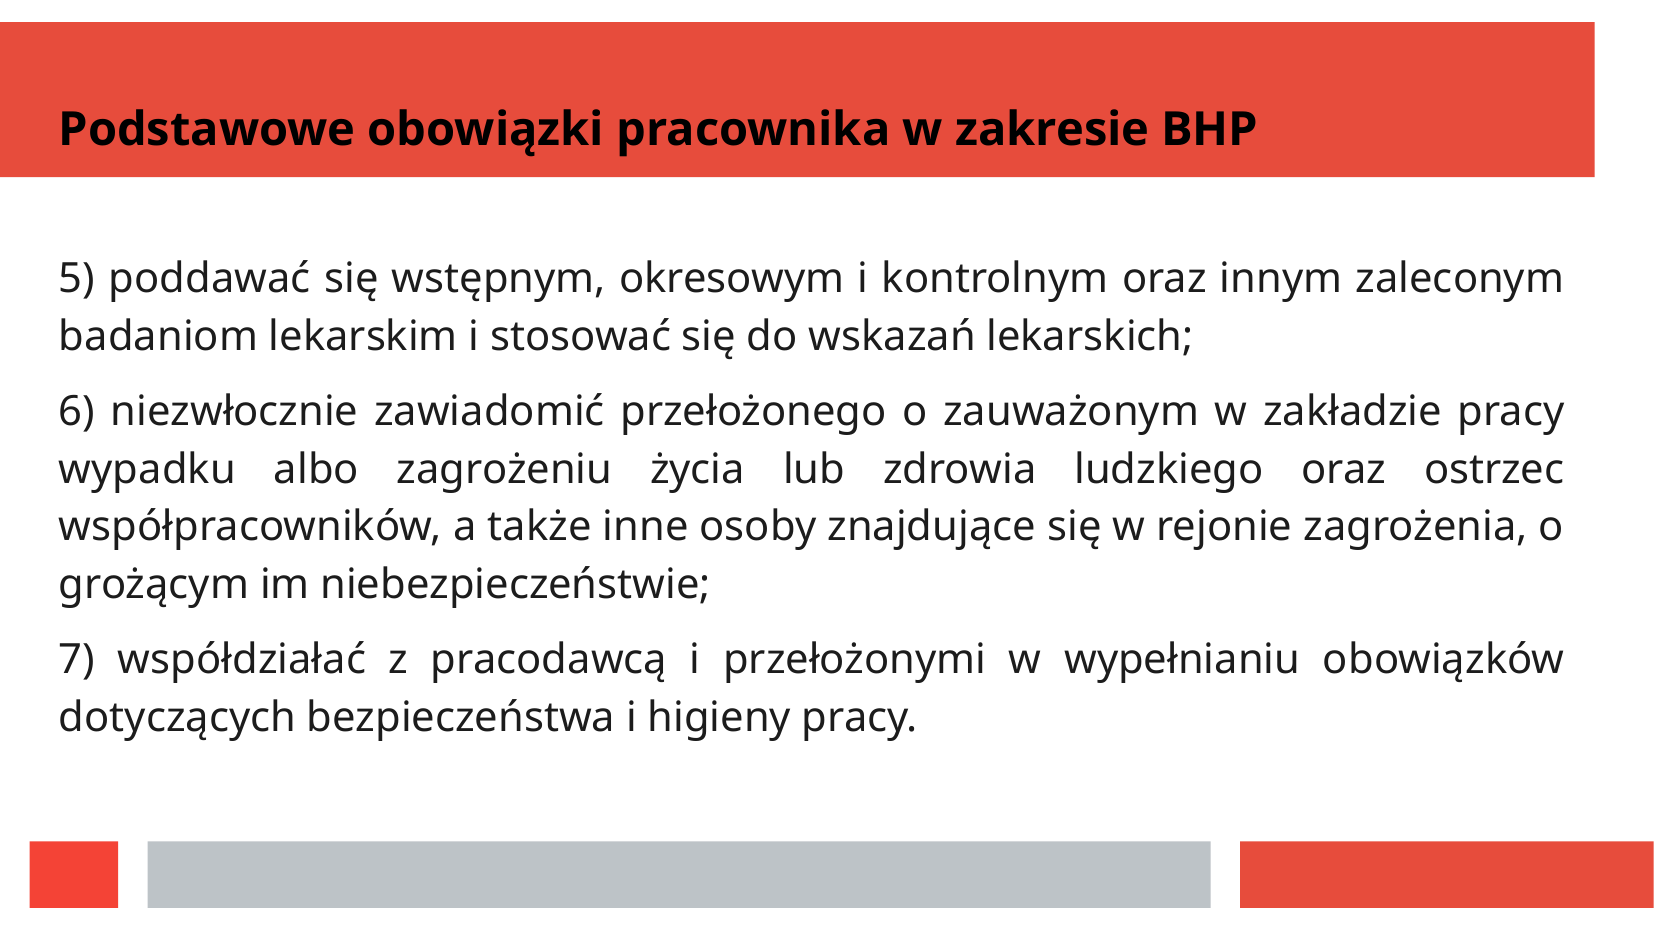

# Podstawowe obowiązki pracownika w zakresie BHP
5) poddawać się wstępnym, okresowym i kontrolnym oraz innym zaleconym badaniom lekarskim i stosować się do wskazań lekarskich;
6) niezwłocznie zawiadomić przełożonego o zauważonym w zakładzie pracy wypadku albo zagrożeniu życia lub zdrowia ludzkiego oraz ostrzec współpracowników, a także inne osoby znajdujące się w rejonie zagrożenia, o grożącym im niebezpieczeństwie;
7) współdziałać z pracodawcą i przełożonymi w wypełnianiu obowiązków dotyczących bezpieczeństwa i higieny pracy.